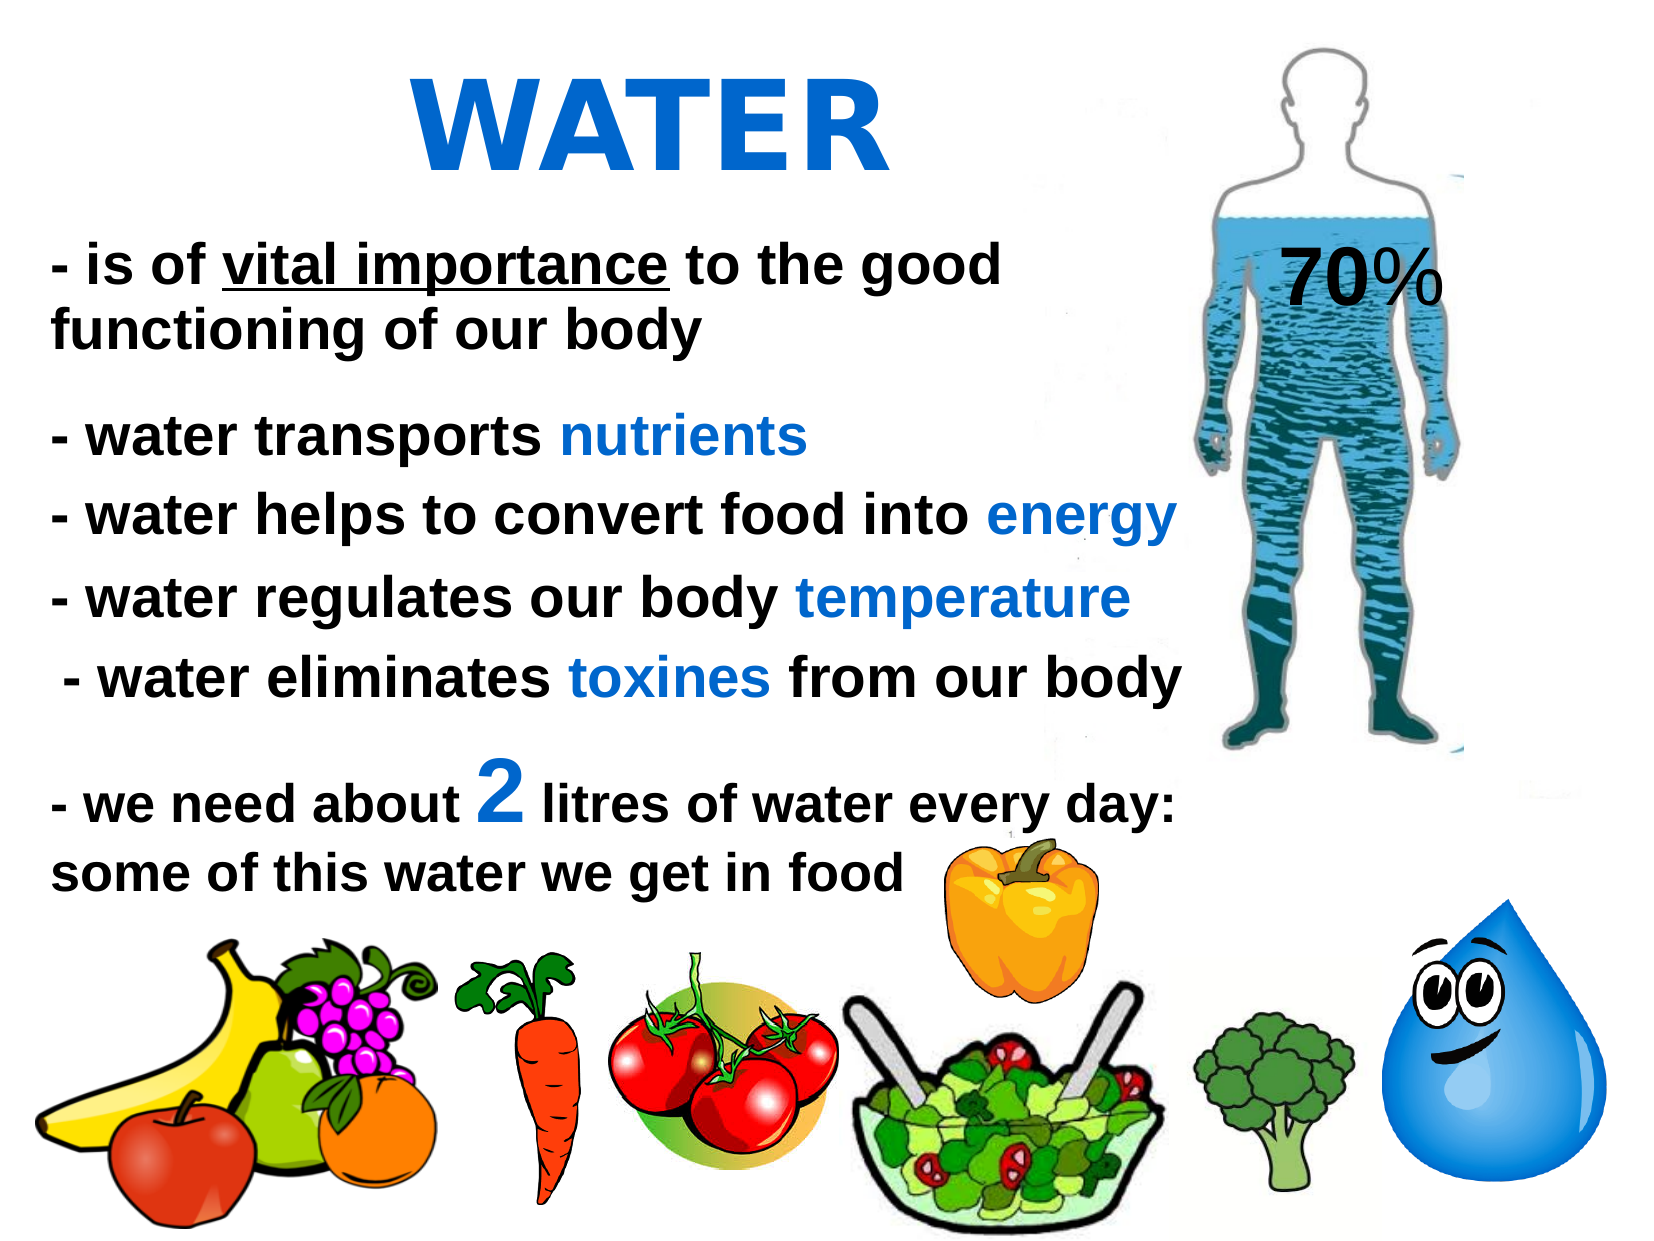

WATER
70%
- is of vital importance to the good functioning of our body
- water transports nutrients
- water helps to convert food into energy
- water regulates our body temperature
- water eliminates toxines from our body
- we need about 2 litres of water every day:
some of this water we get in food